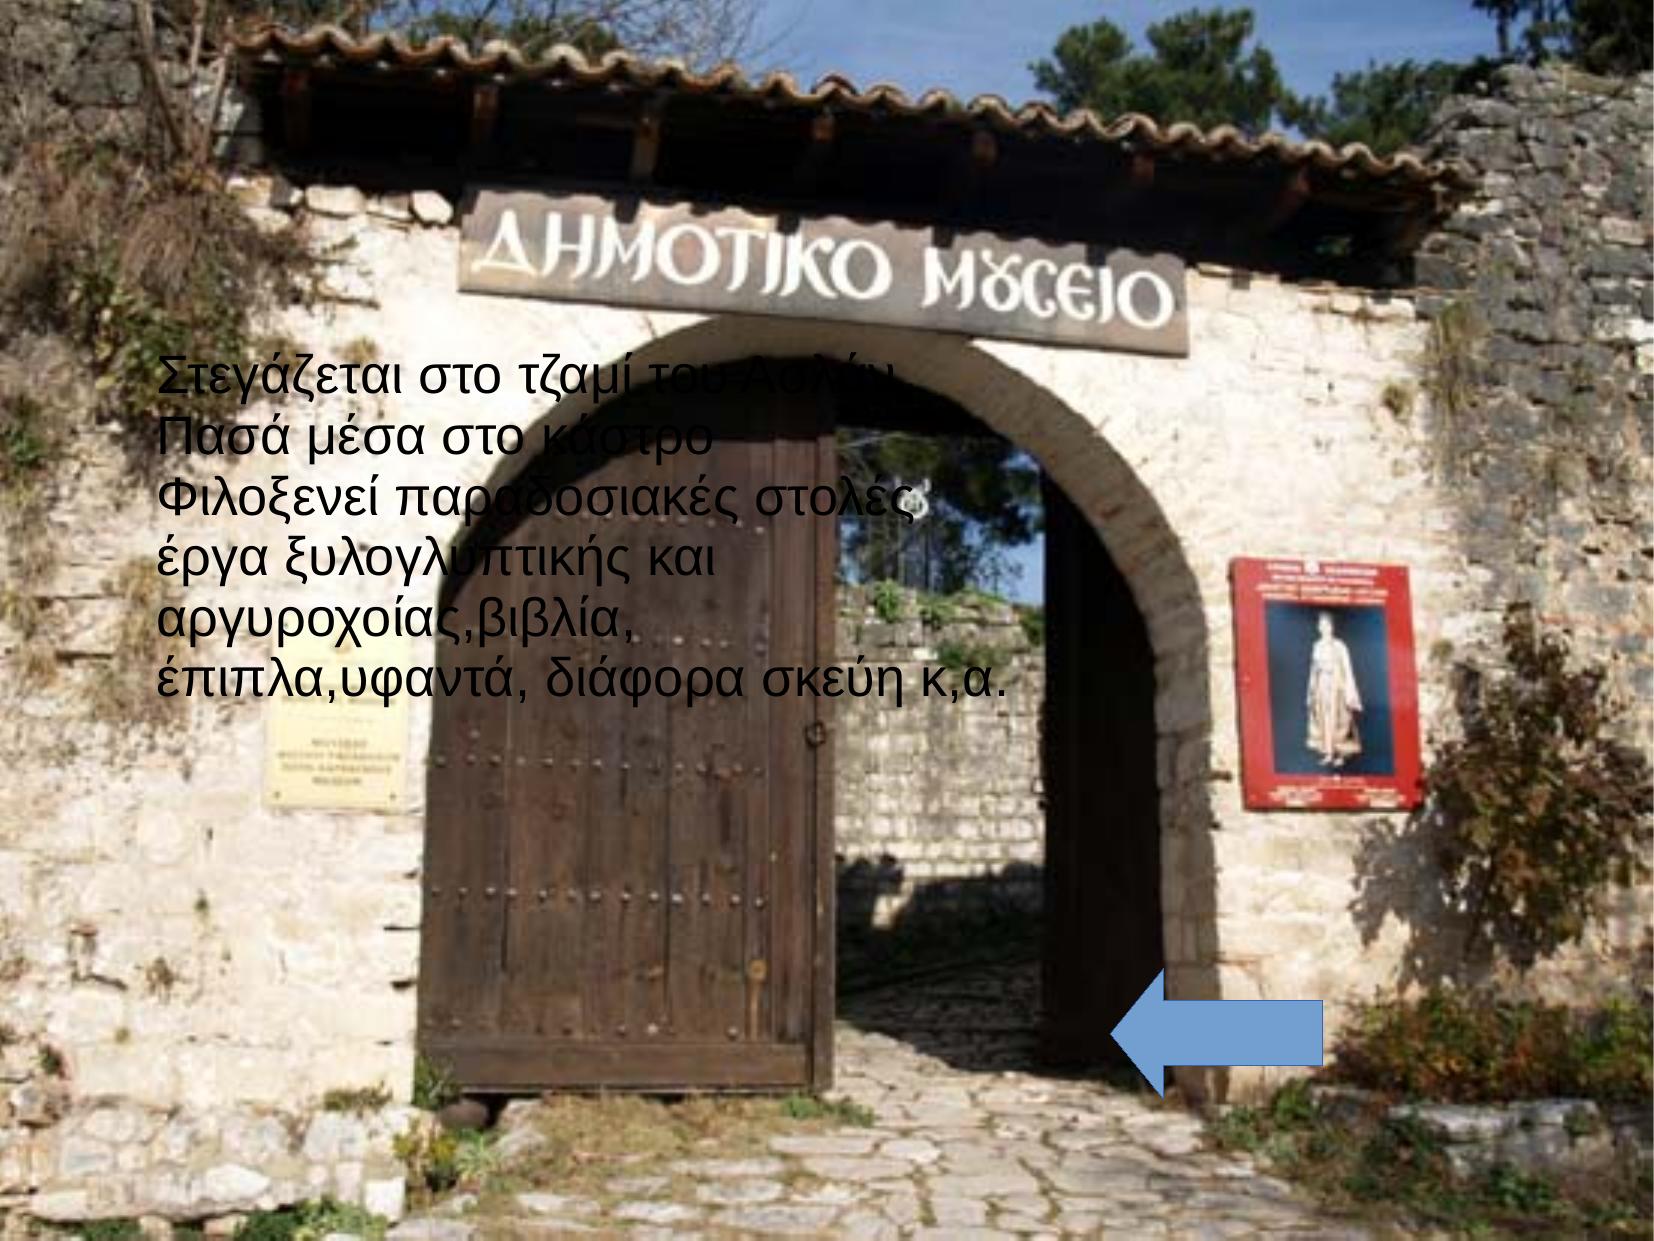

Στεγάζεται στο τζαμί του Ασλάν Πασά μέσα στο κάστρο
Φιλοξενεί παραδοσιακές στολές έργα ξυλογλυπτικής και αργυροχοίας,βιβλία, έπιπλα,υφαντά, διάφορα σκεύη κ,α.